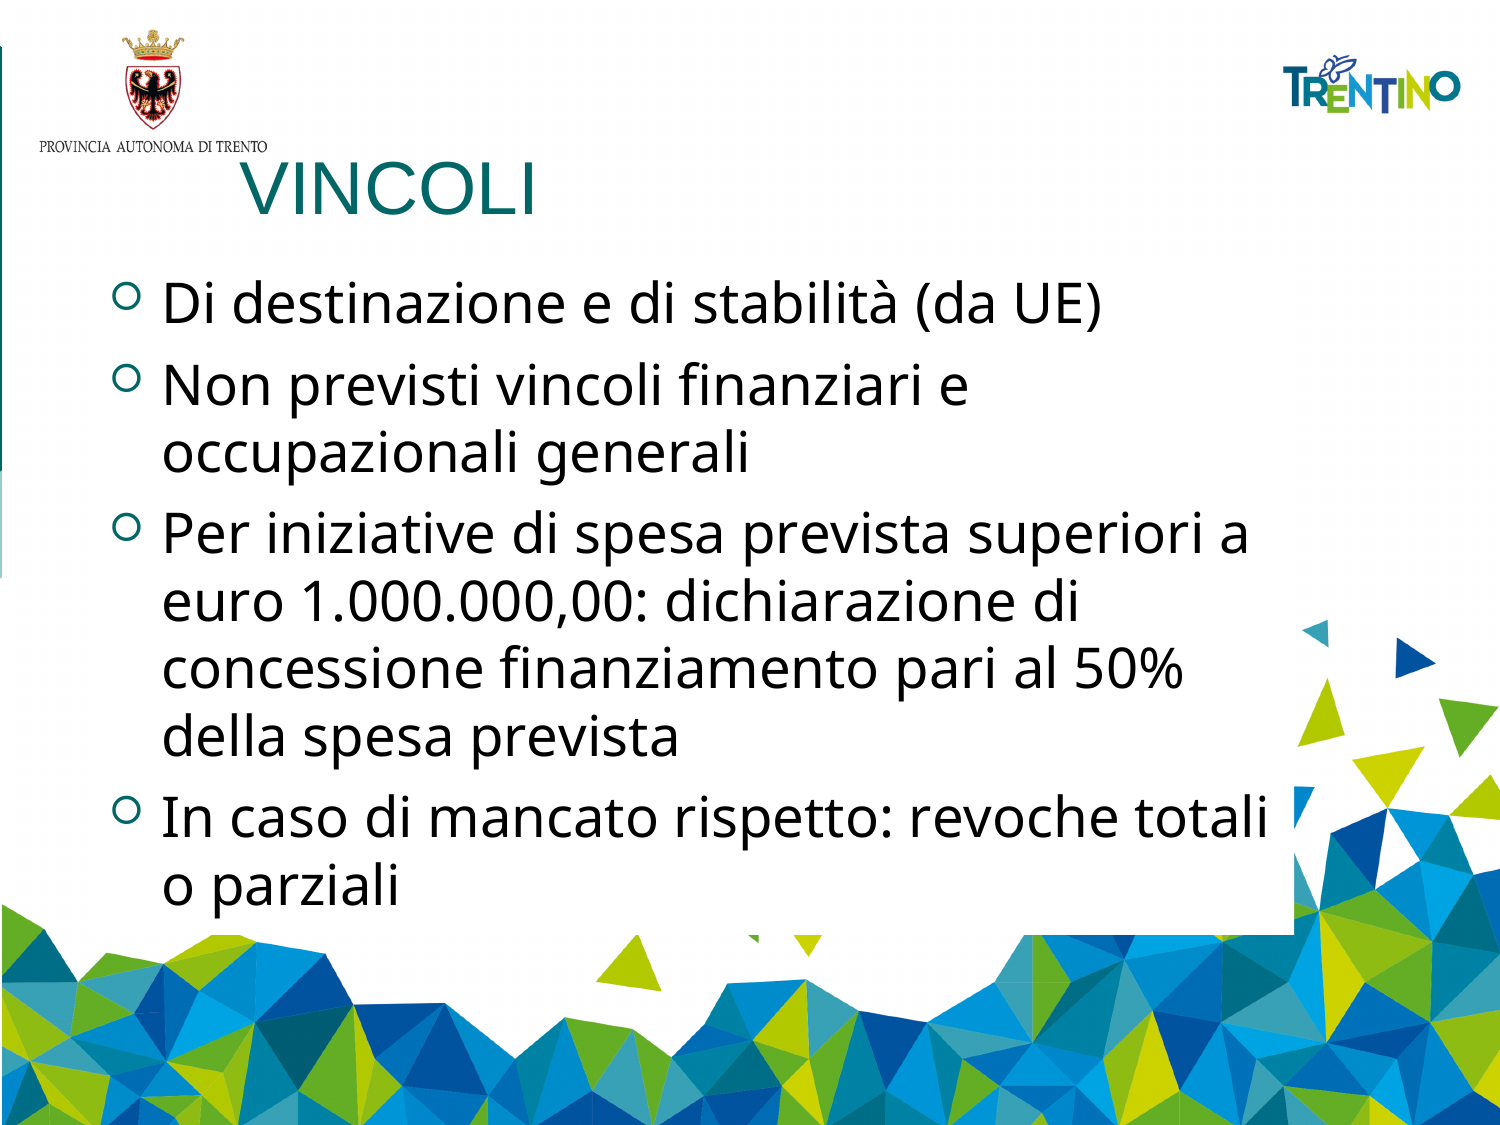

# VINCOLI
Di destinazione e di stabilità (da UE)
Non previsti vincoli finanziari e occupazionali generali
Per iniziative di spesa prevista superiori a euro 1.000.000,00: dichiarazione di concessione finanziamento pari al 50% della spesa prevista
In caso di mancato rispetto: revoche totali o parziali